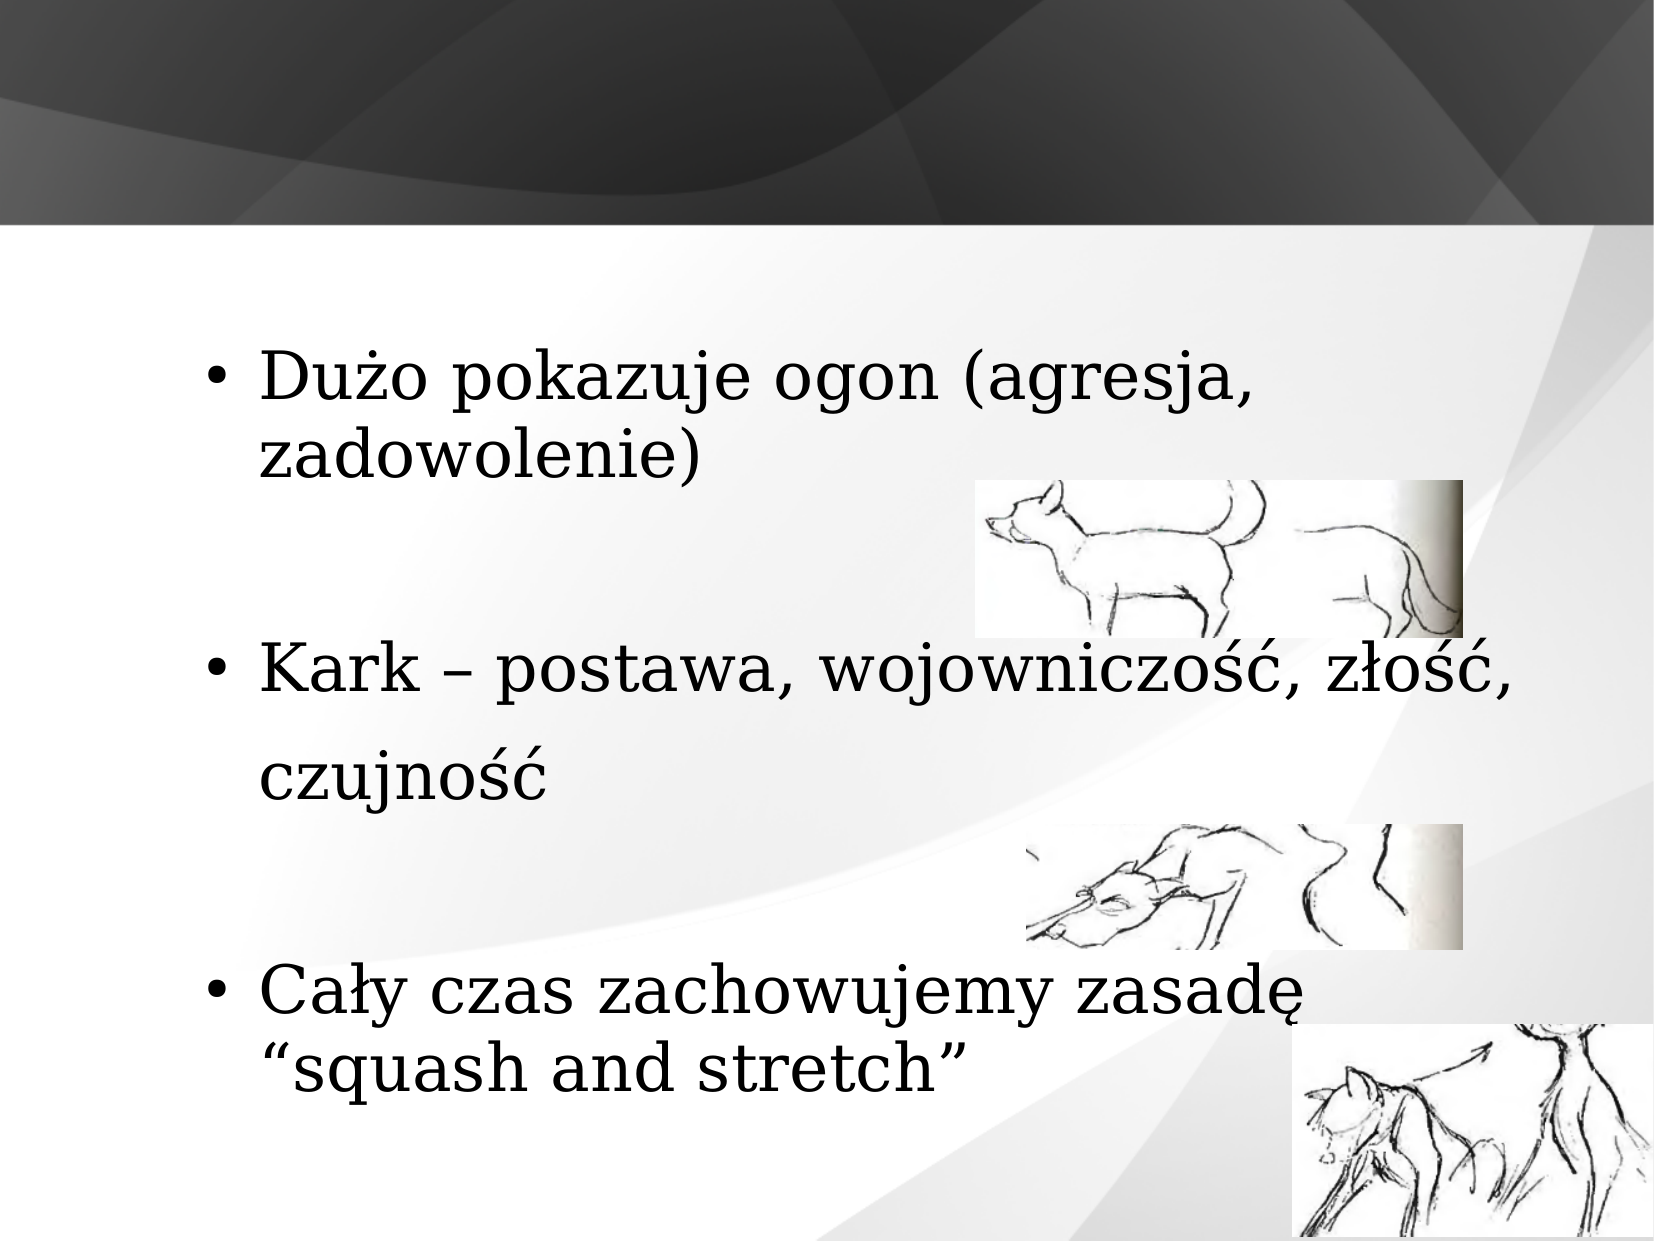

#
Dużo pokazuje ogon (agresja, zadowolenie)
Kark – postawa, wojowniczość, złość,
czujność
Cały czas zachowujemy zasadę “squash and stretch”